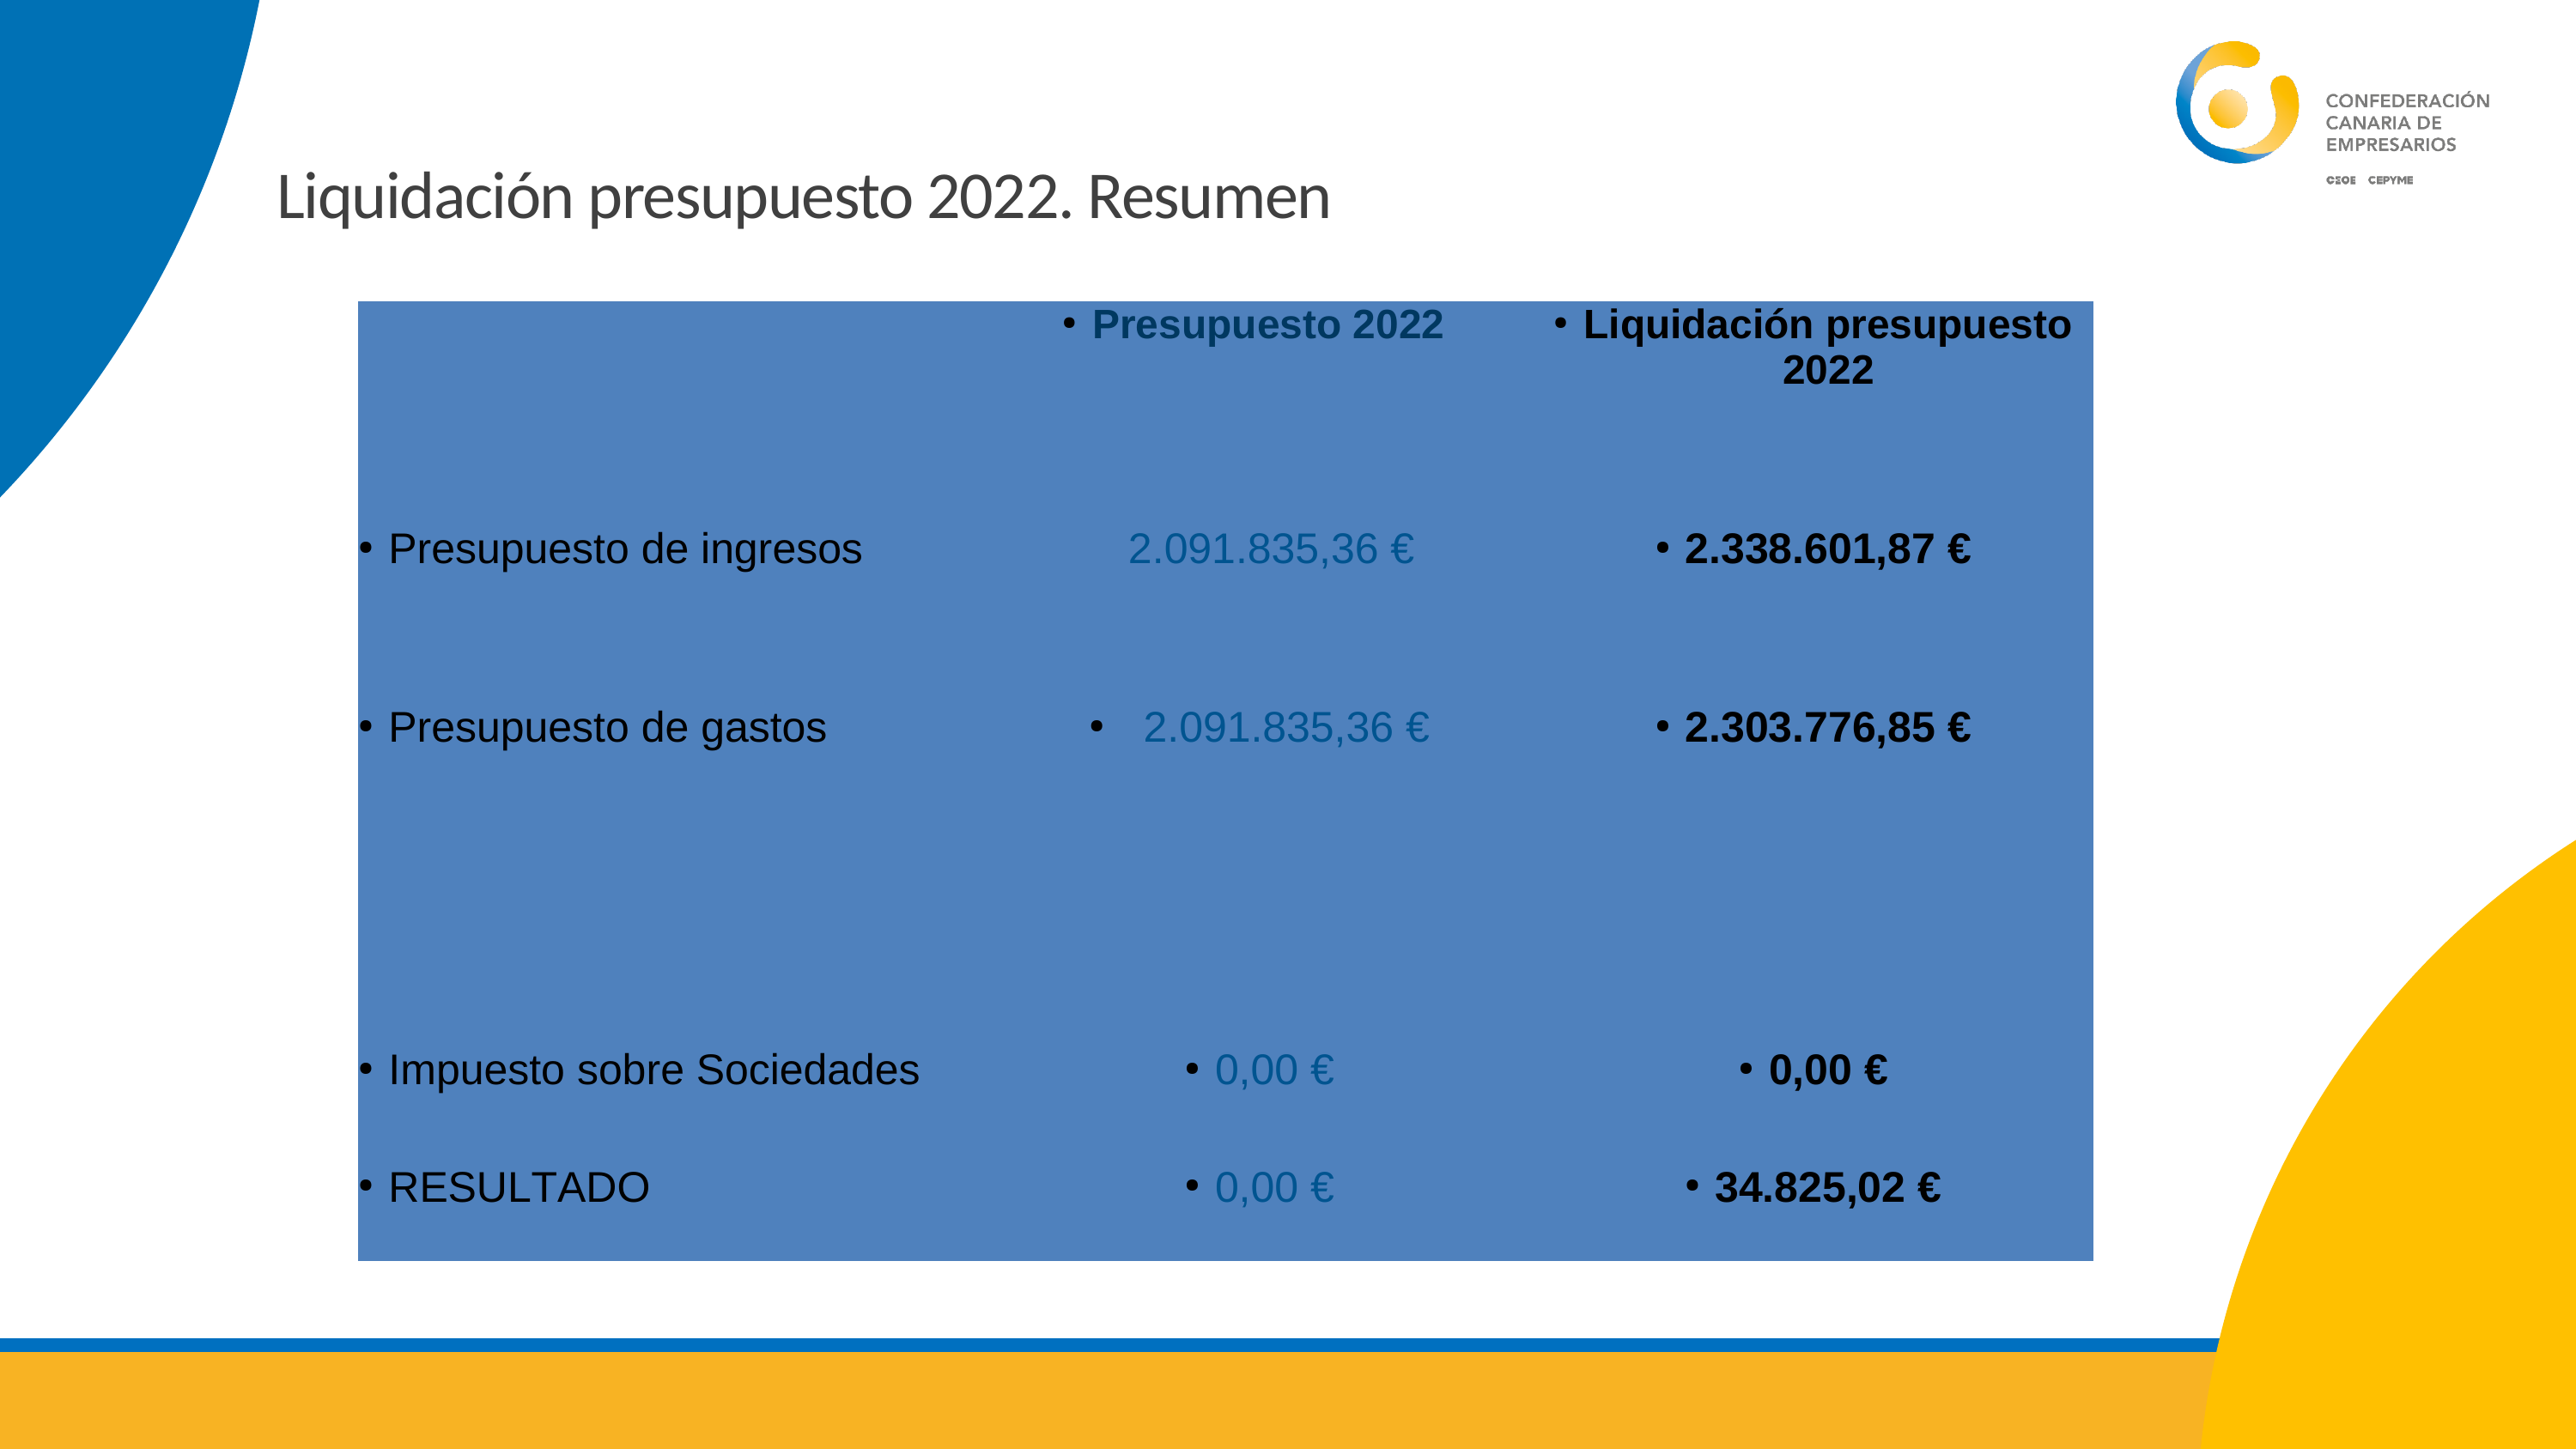

# Liquidación presupuesto 2022. Resumen
| | Presupuesto 2022 | Liquidación presupuesto 2022 |
| --- | --- | --- |
| Presupuesto de ingresos | 2.091.835,36 € | 2.338.601,87 € |
| Presupuesto de gastos | 2.091.835,36 € | 2.303.776,85 € |
| | | |
| Impuesto sobre Sociedades | 0,00 € | 0,00 € |
| RESULTADO | 0,00 € | 34.825,02 € |